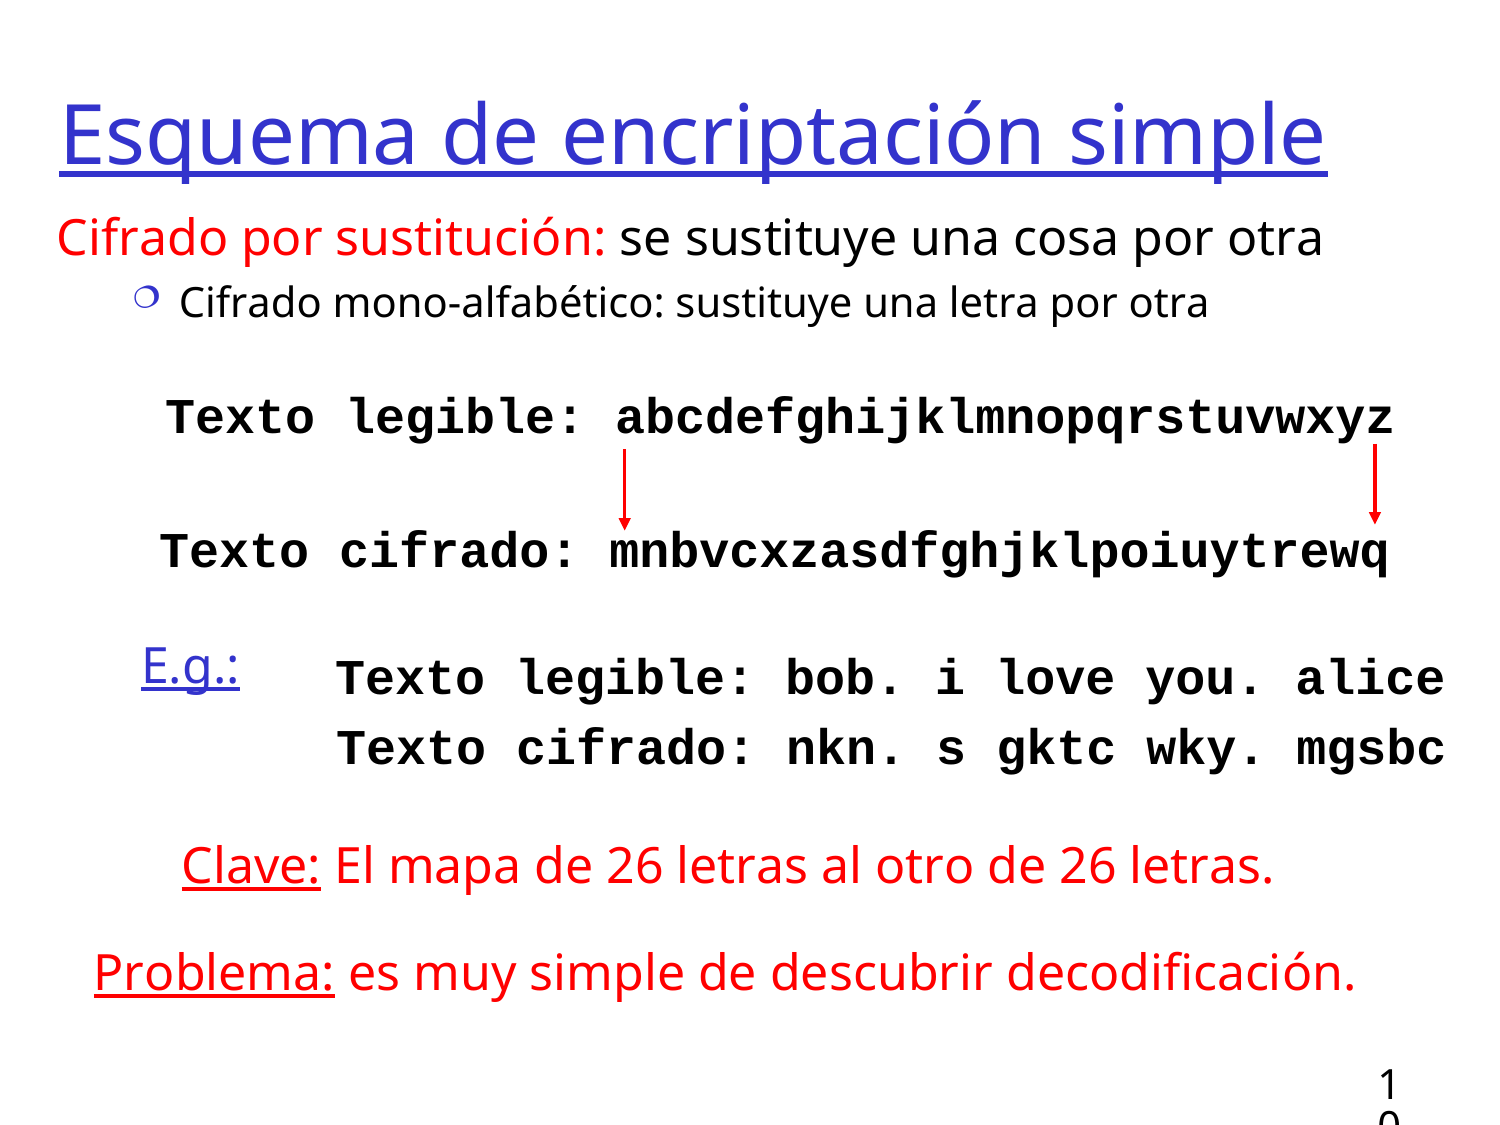

# Esquema de encriptación simple
Cifrado por sustitución: se sustituye una cosa por otra
Cifrado mono-alfabético: sustituye una letra por otra
Texto legible: abcdefghijklmnopqrstuvwxyz
Texto cifrado: mnbvcxzasdfghjklpoiuytrewq
E.g.:
Texto legible: bob. i love you. alice
Texto cifrado: nkn. s gktc wky. mgsbc
Clave: El mapa de 26 letras al otro de 26 letras.
Problema: es muy simple de descubrir decodificación.
10